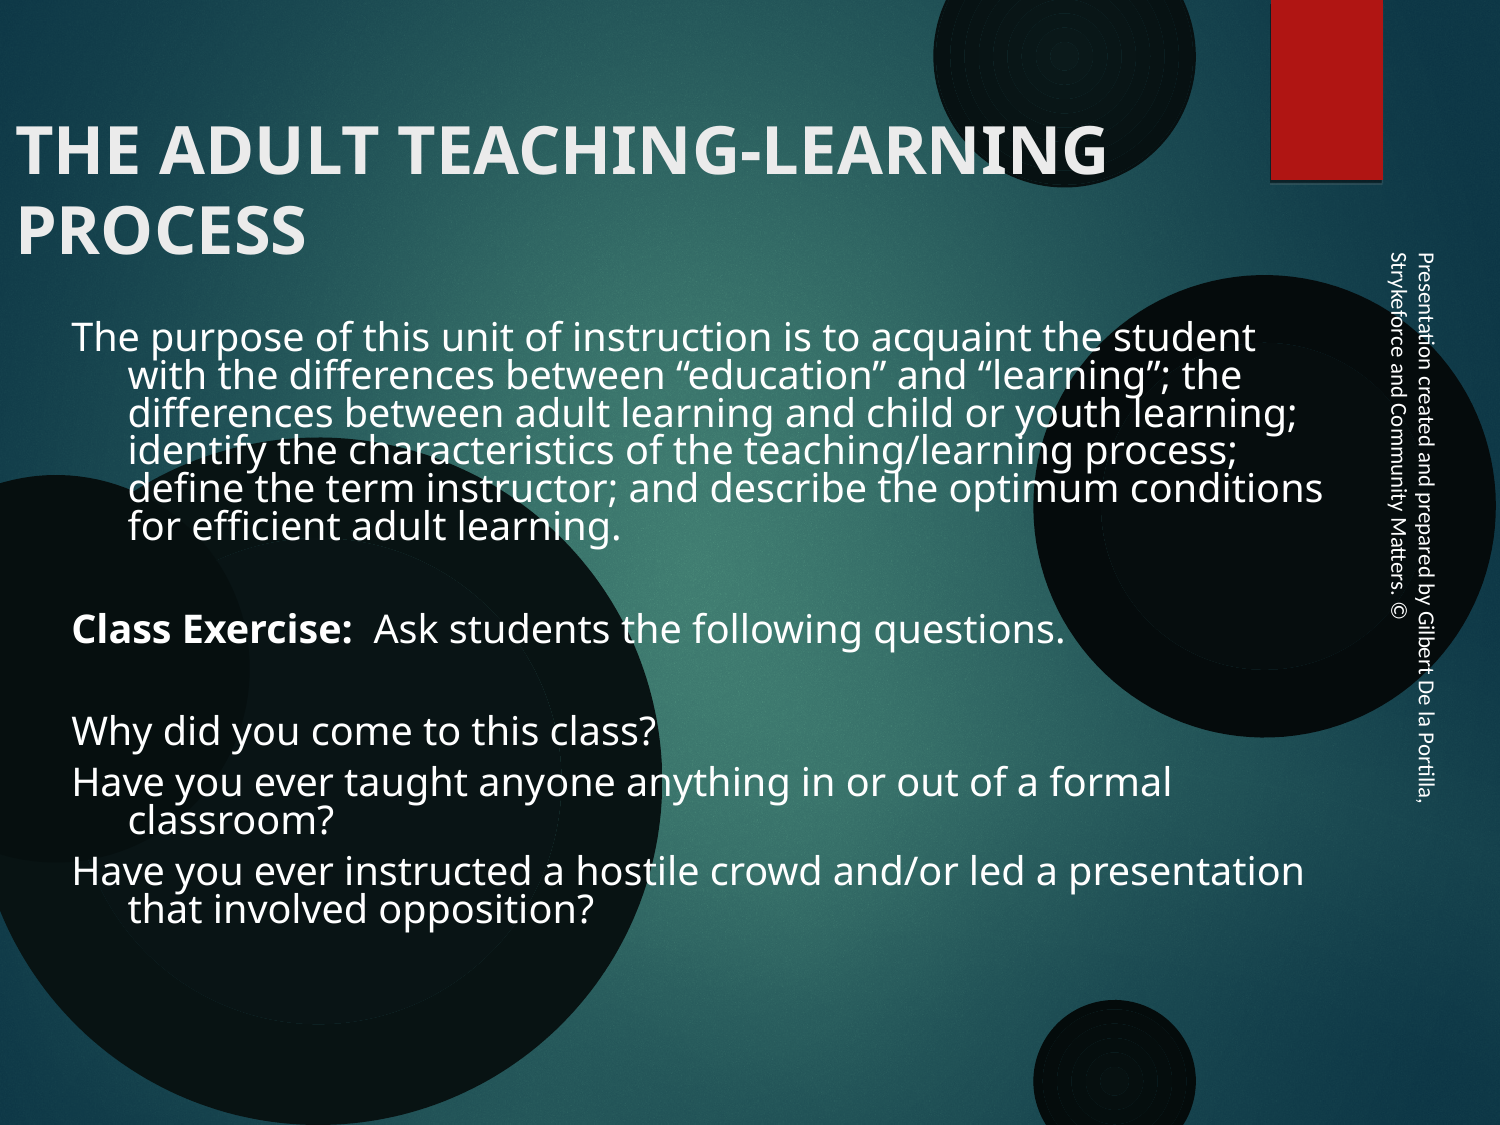

# THE ADULT TEACHING-LEARNING PROCESS
The purpose of this unit of instruction is to acquaint the student with the differences between “education” and “learning”; the differences between adult learning and child or youth learning; identify the characteristics of the teaching/learning process; define the term instructor; and describe the optimum conditions for efficient adult learning.
Class Exercise: Ask students the following questions.
Why did you come to this class?
Have you ever taught anyone anything in or out of a formal classroom?
Have you ever instructed a hostile crowd and/or led a presentation that involved opposition?
Presentation created and prepared by Gilbert De la Portilla, Strykeforce and Community Matters. ©